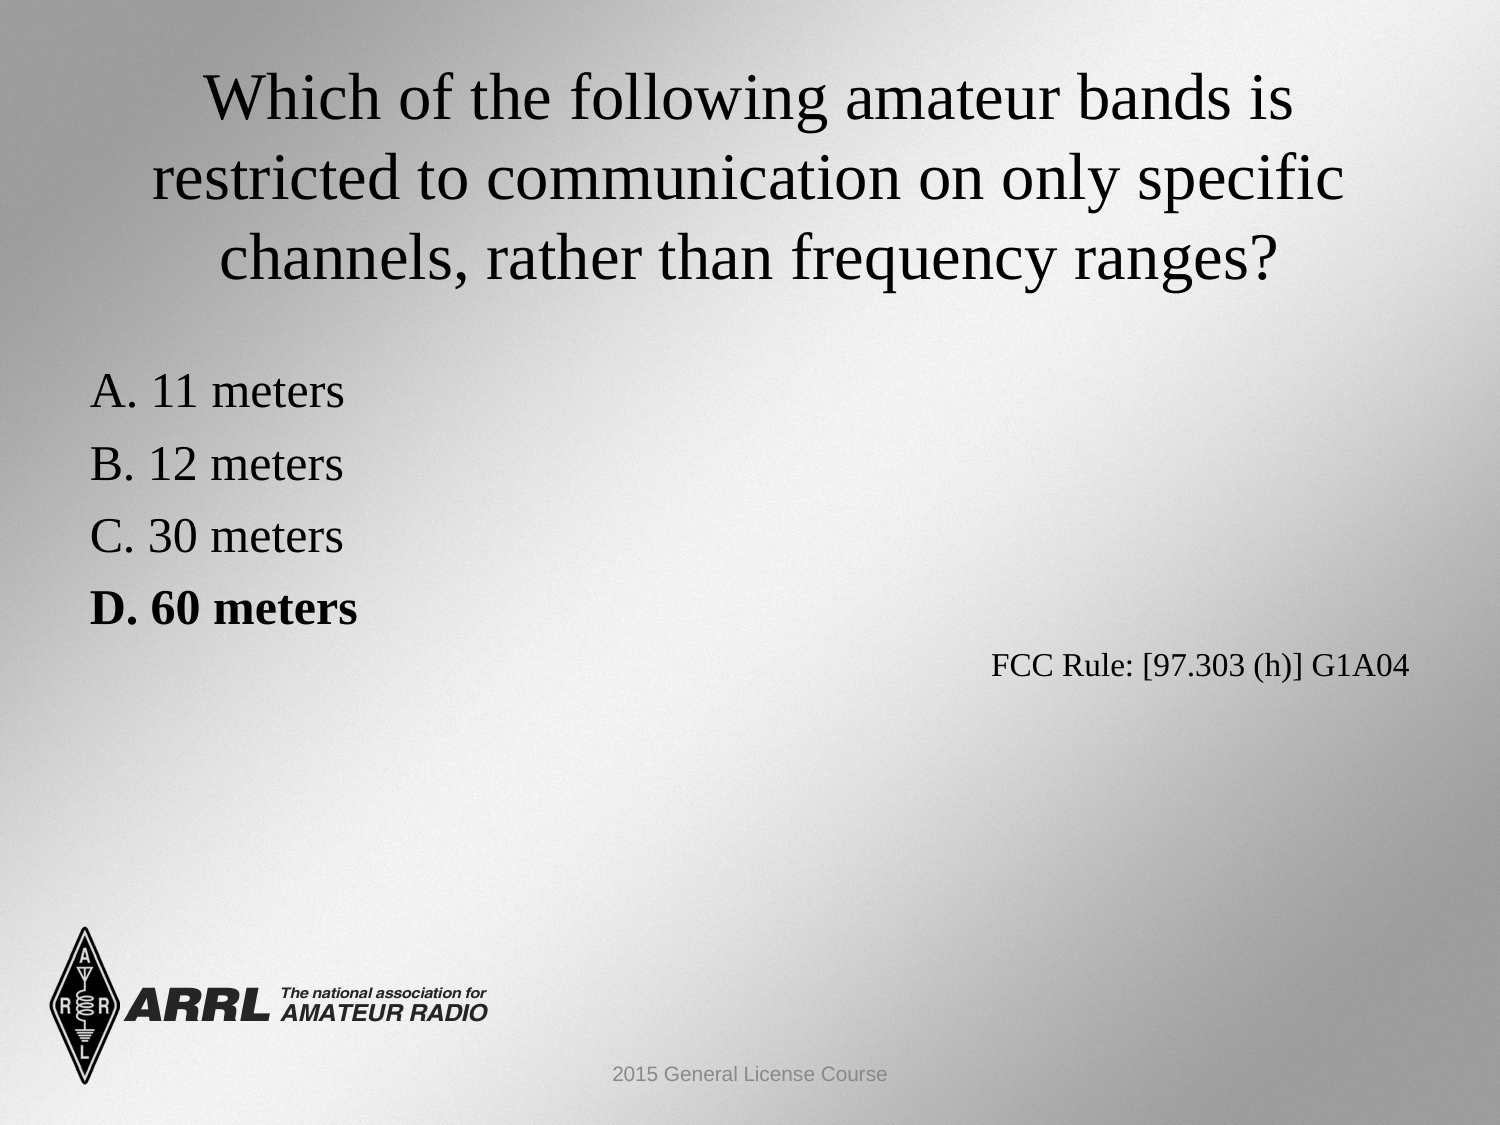

# Which of the following amateur bands is restricted to communication on only specific channels, rather than frequency ranges?
A. 11 meters
B. 12 meters
C. 30 meters
D. 60 meters
FCC Rule: [97.303 (h)] G1A04
2015 General License Course